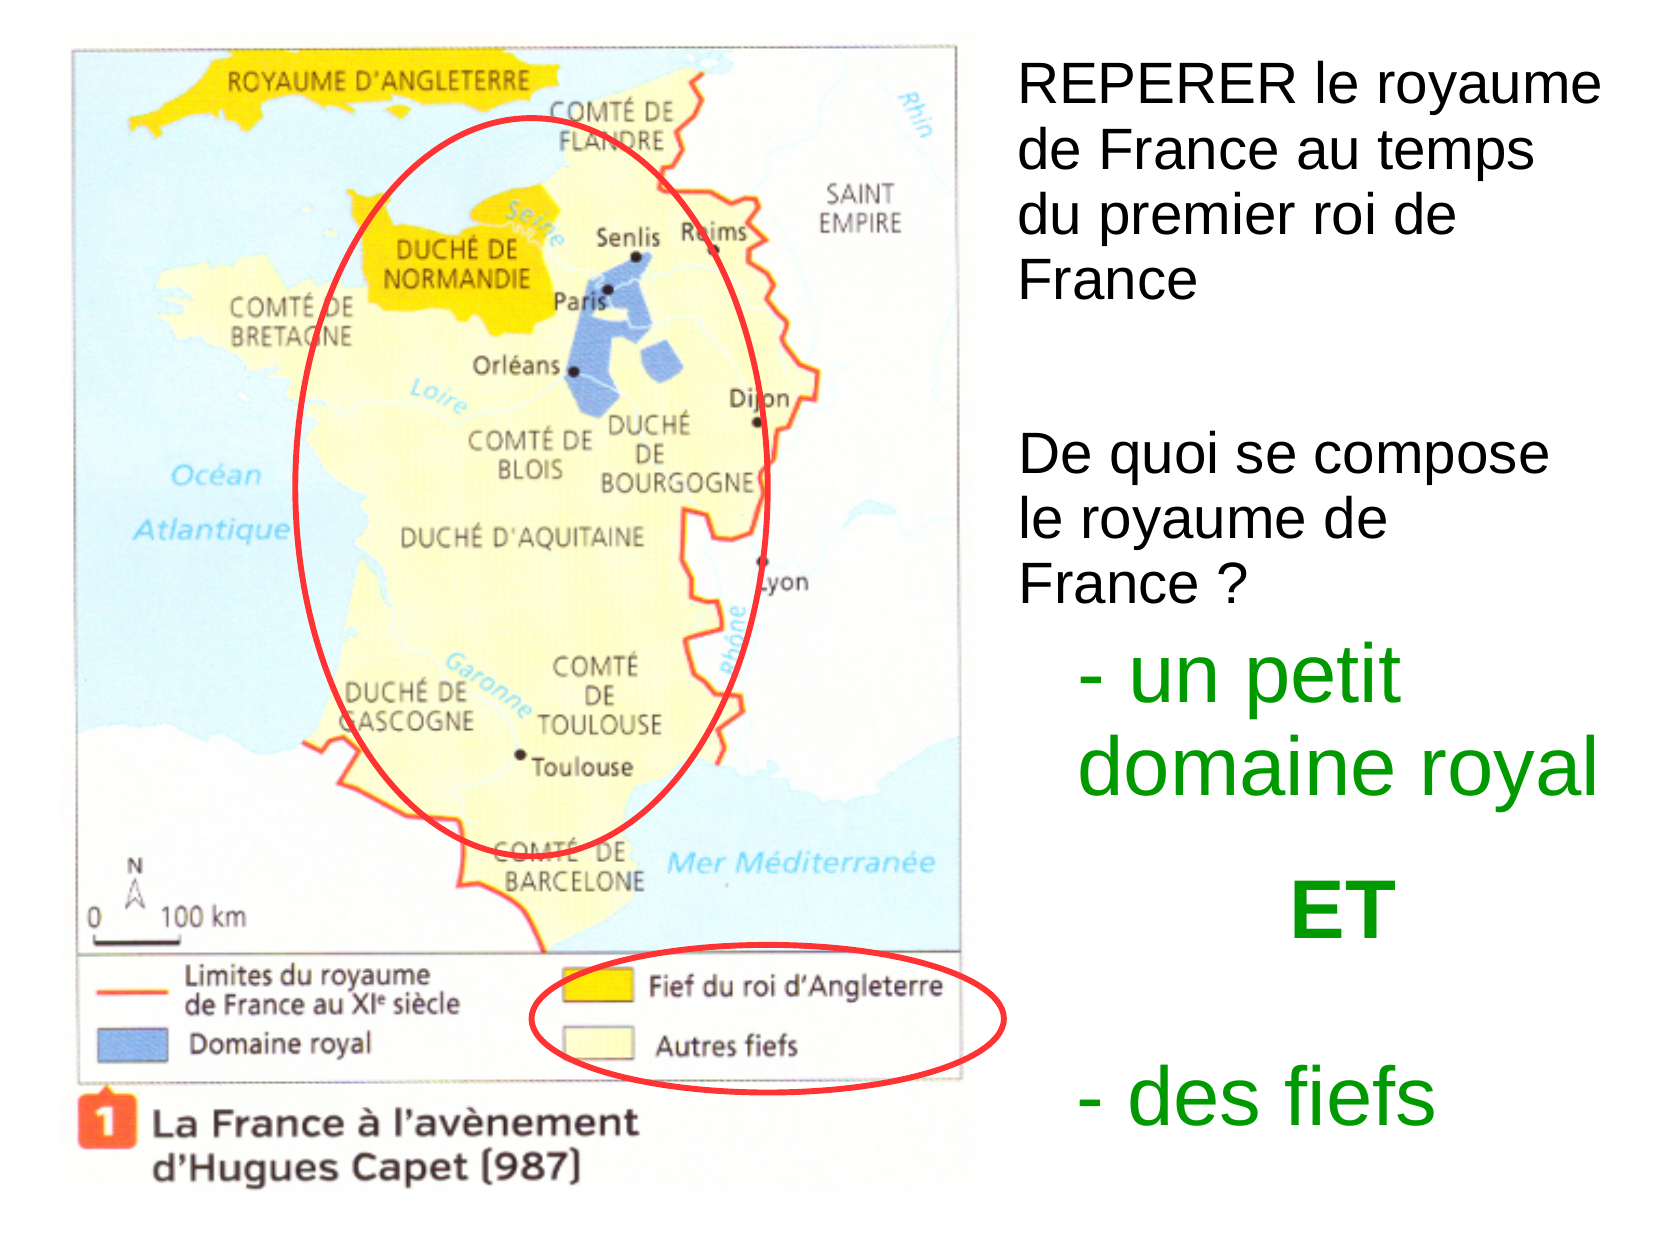

REPERER le royaume de France au temps du premier roi de France
De quoi se compose le royaume de France ?
- un petit domaine royal
ET
- des fiefs